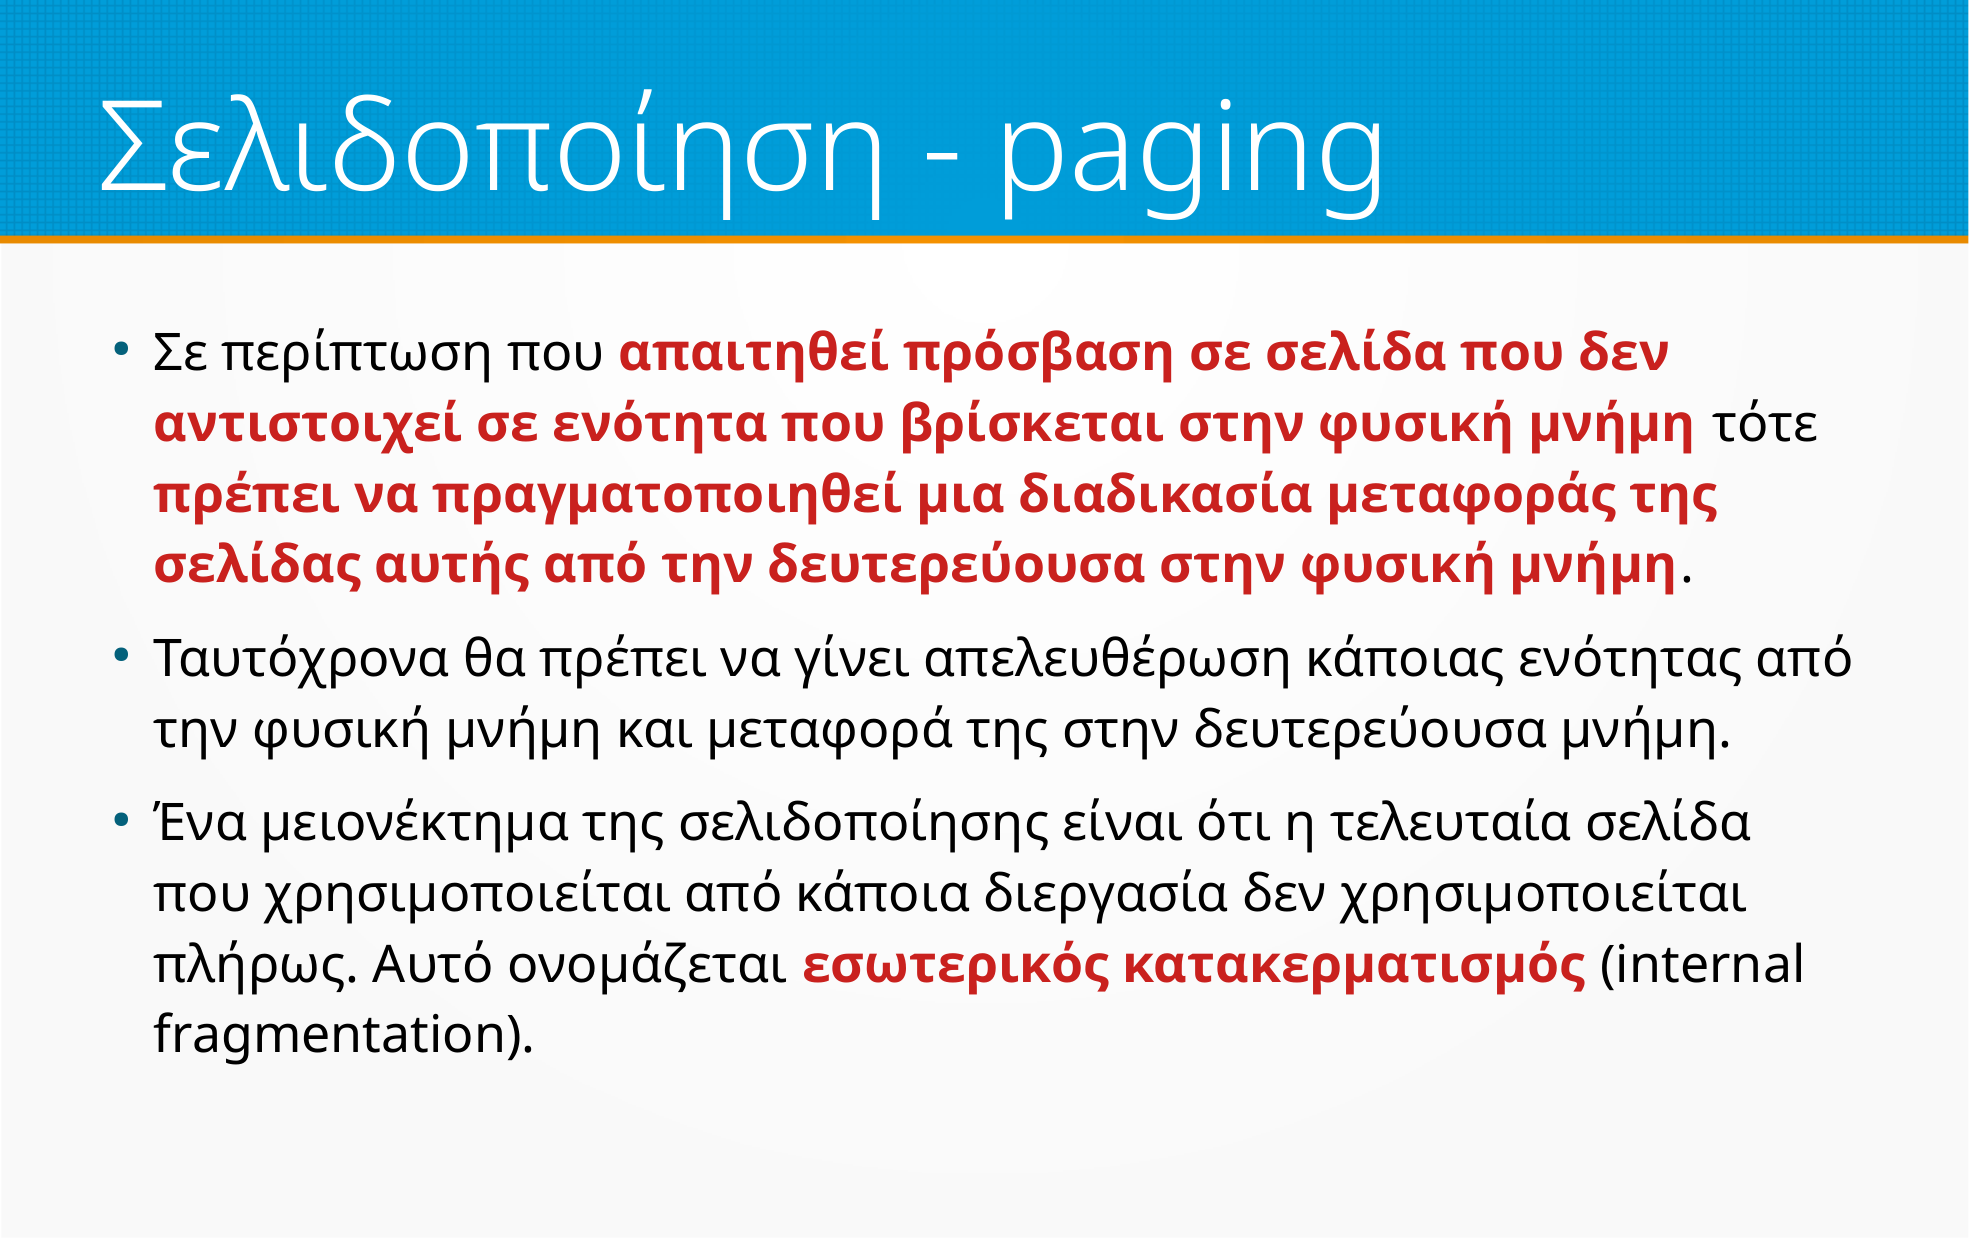

# Σελιδοποίηση - paging
Σε περίπτωση που απαιτηθεί πρόσβαση σε σελίδα που δεν αντιστοιχεί σε ενότητα που βρίσκεται στην φυσική μνήμη τότε πρέπει να πραγματοποιηθεί μια διαδικασία μεταφοράς της σελίδας αυτής από την δευτερεύουσα στην φυσική μνήμη.
Ταυτόχρονα θα πρέπει να γίνει απελευθέρωση κάποιας ενότητας από την φυσική μνήμη και μεταφορά της στην δευτερεύουσα μνήμη.
Ένα μειονέκτημα της σελιδοποίησης είναι ότι η τελευταία σελίδα που χρησιμοποιείται από κάποια διεργασία δεν χρησιμοποιείται πλήρως. Αυτό ονομάζεται εσωτερικός κατακερματισμός (internal fragmentation).